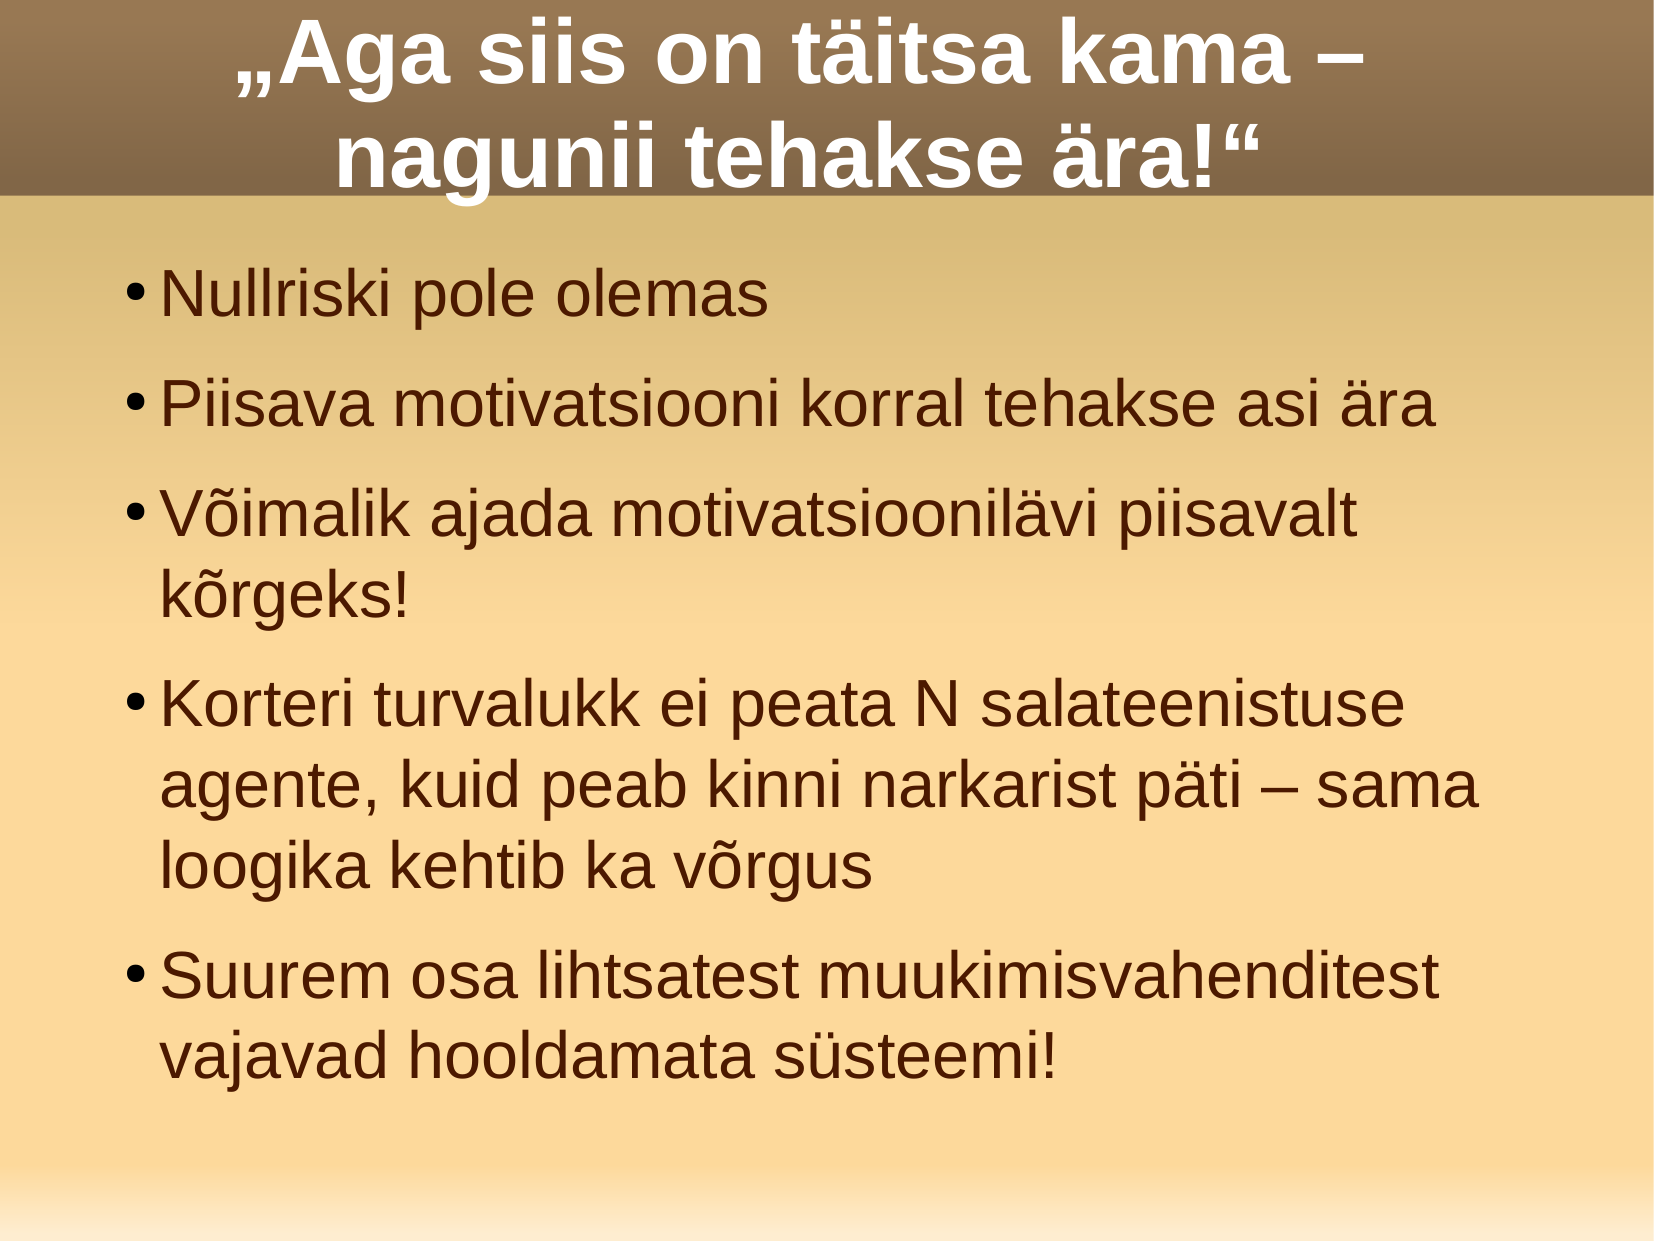

# „Aga siis on täitsa kama – nagunii tehakse ära!“
Nullriski pole olemas
Piisava motivatsiooni korral tehakse asi ära
Võimalik ajada motivatsioonilävi piisavalt kõrgeks!
Korteri turvalukk ei peata N salateenistuse agente, kuid peab kinni narkarist päti – sama loogika kehtib ka võrgus
Suurem osa lihtsatest muukimisvahenditest vajavad hooldamata süsteemi!